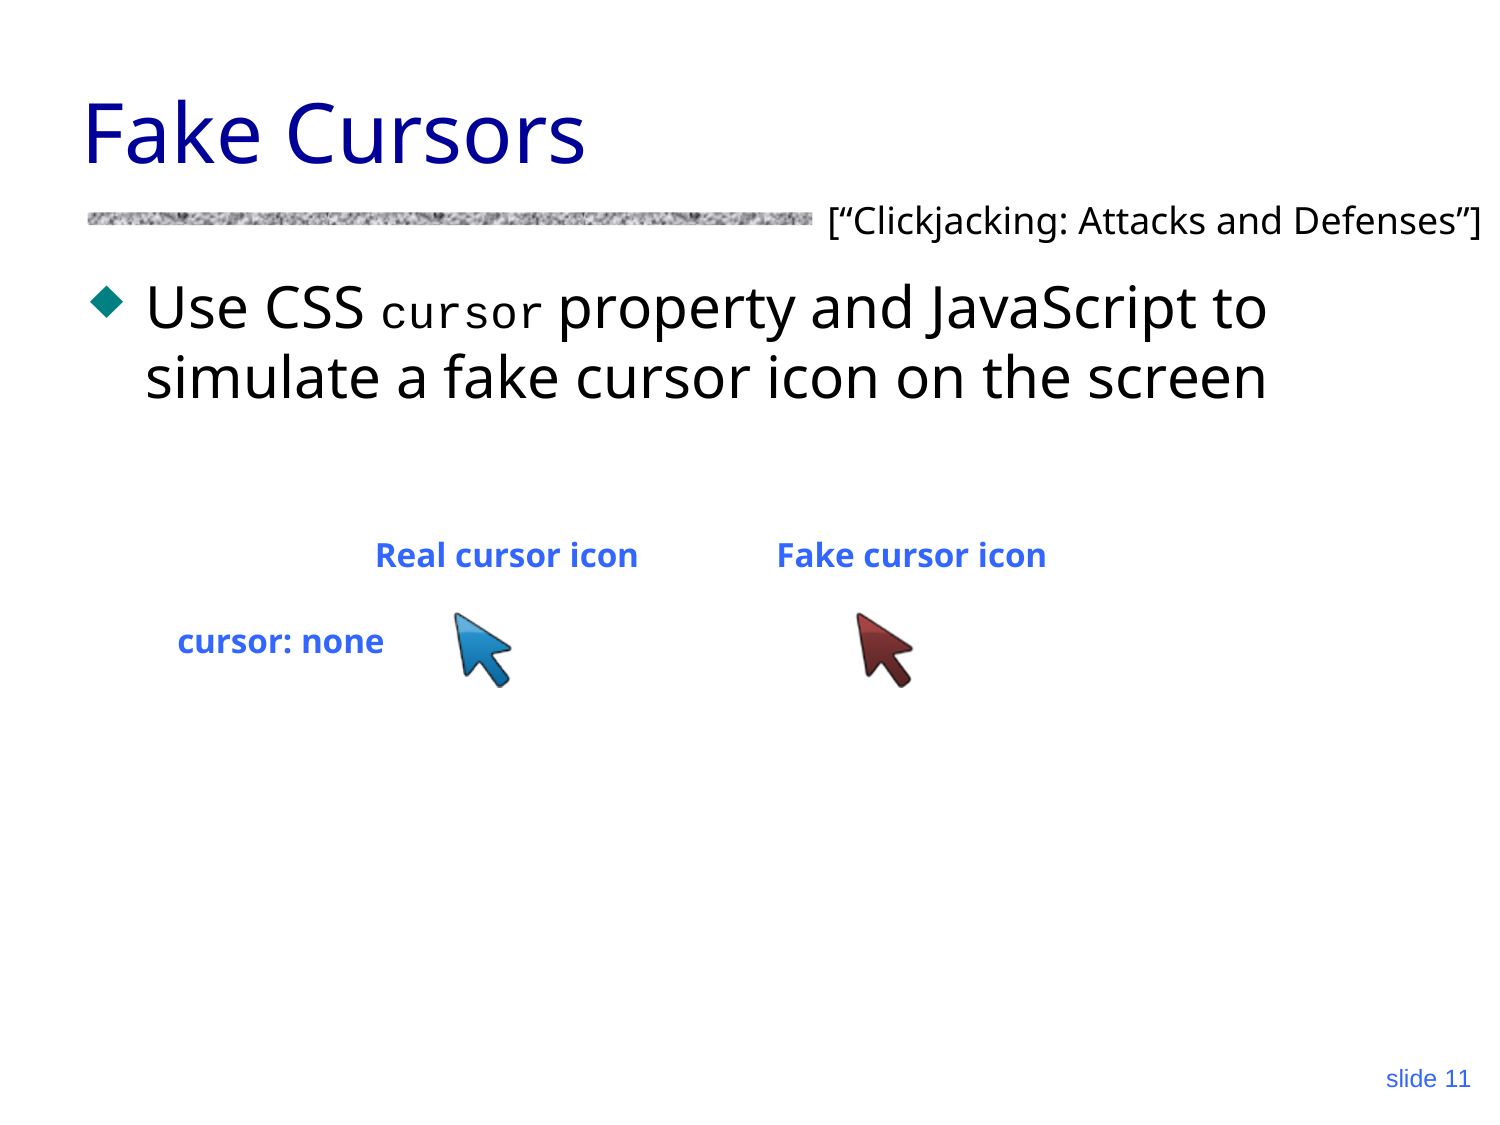

Fake Cursors
[“Clickjacking: Attacks and Defenses”]
Use CSS cursor property and JavaScript to simulate a fake cursor icon on the screen
Real cursor icon
Fake cursor icon
cursor: none
slide